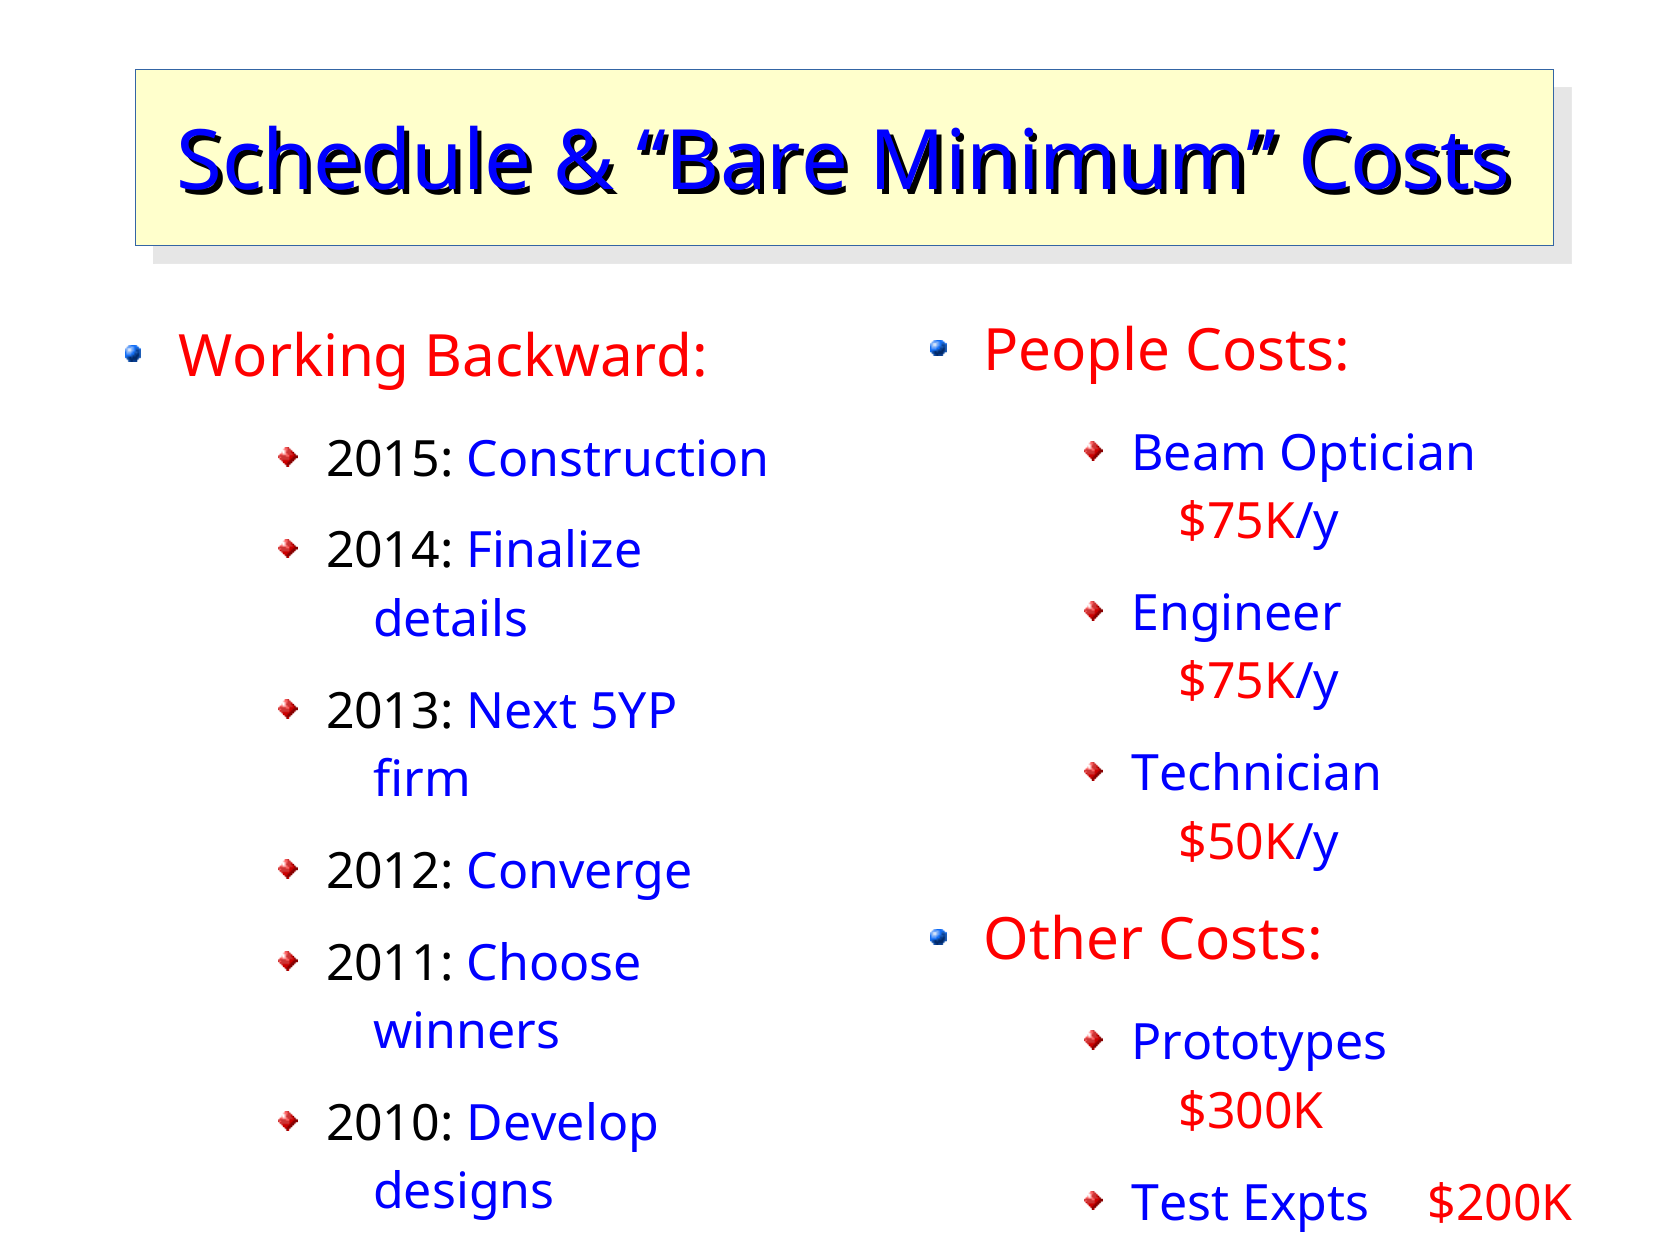

# Schedule & “Bare Minimum” Costs
People Costs:
Beam Optician $75K/y
Engineer $75K/y
Technician $50K/y
Other Costs:
Prototypes $300K
Test Expts $200K
TOTAL $ 1.5 M (2010-15)
Working Backward:
2015: Construction
2014: Finalize details
2013: Next 5YP firm
2012: Converge
2011: Choose winners
2010: Develop designs
2008: Recruit people